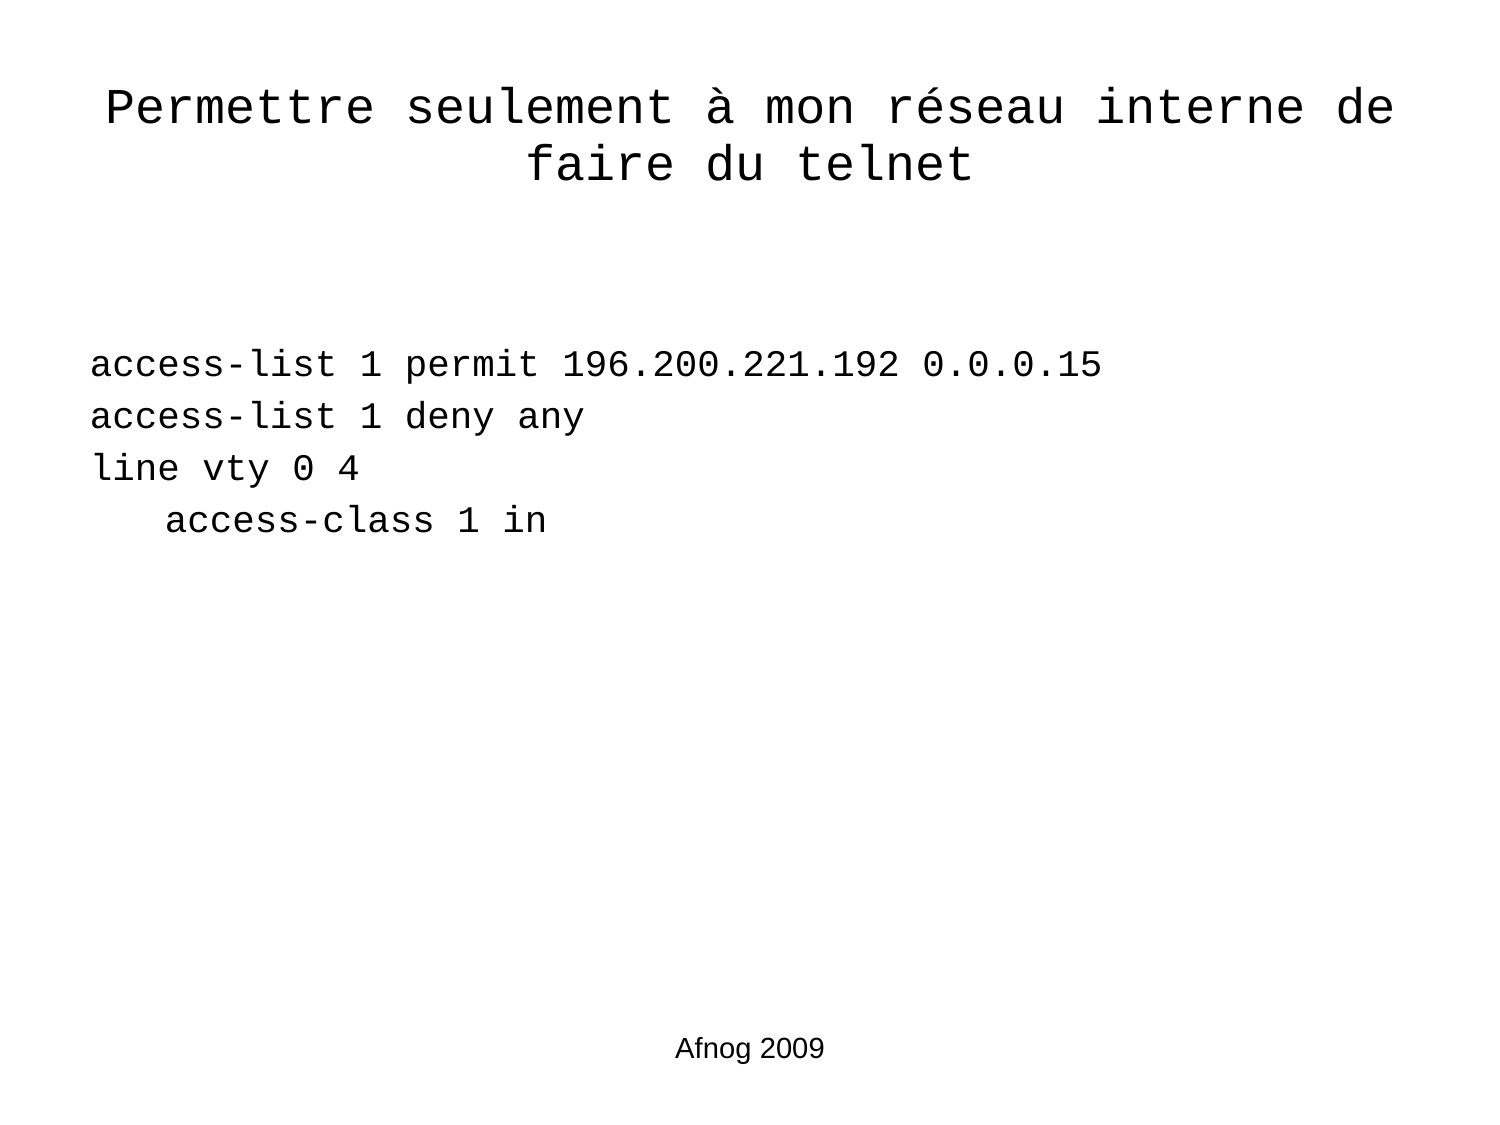

# Permettre seulement à mon réseau interne de faire du telnet
access-list 1 permit 196.200.221.192 0.0.0.15
access-list 1 deny any
line vty 0 4
access-class 1 in
Afnog 2009